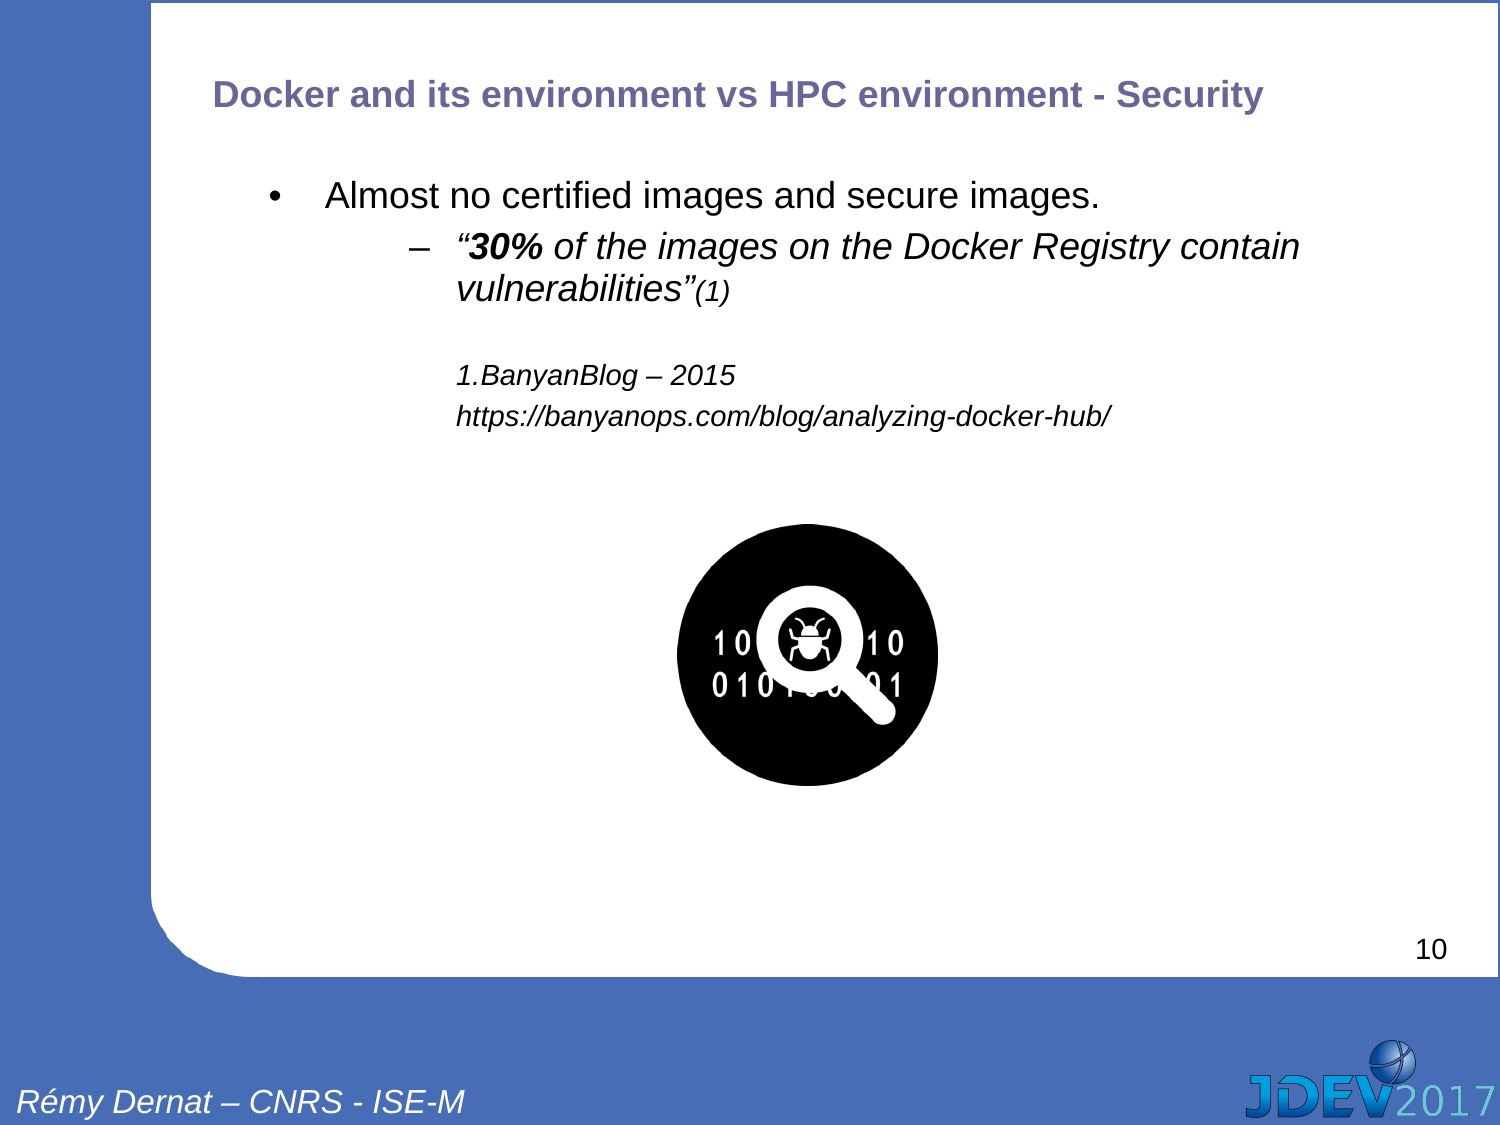

# Docker and its environment vs HPC environment - Security
Almost no certified images and secure images.
“30% of the images on the Docker Registry contain vulnerabilities”(1)
1.BanyanBlog – 2015
https://banyanops.com/blog/analyzing-docker-hub/
10
Rémy Dernat – CNRS - ISE-M